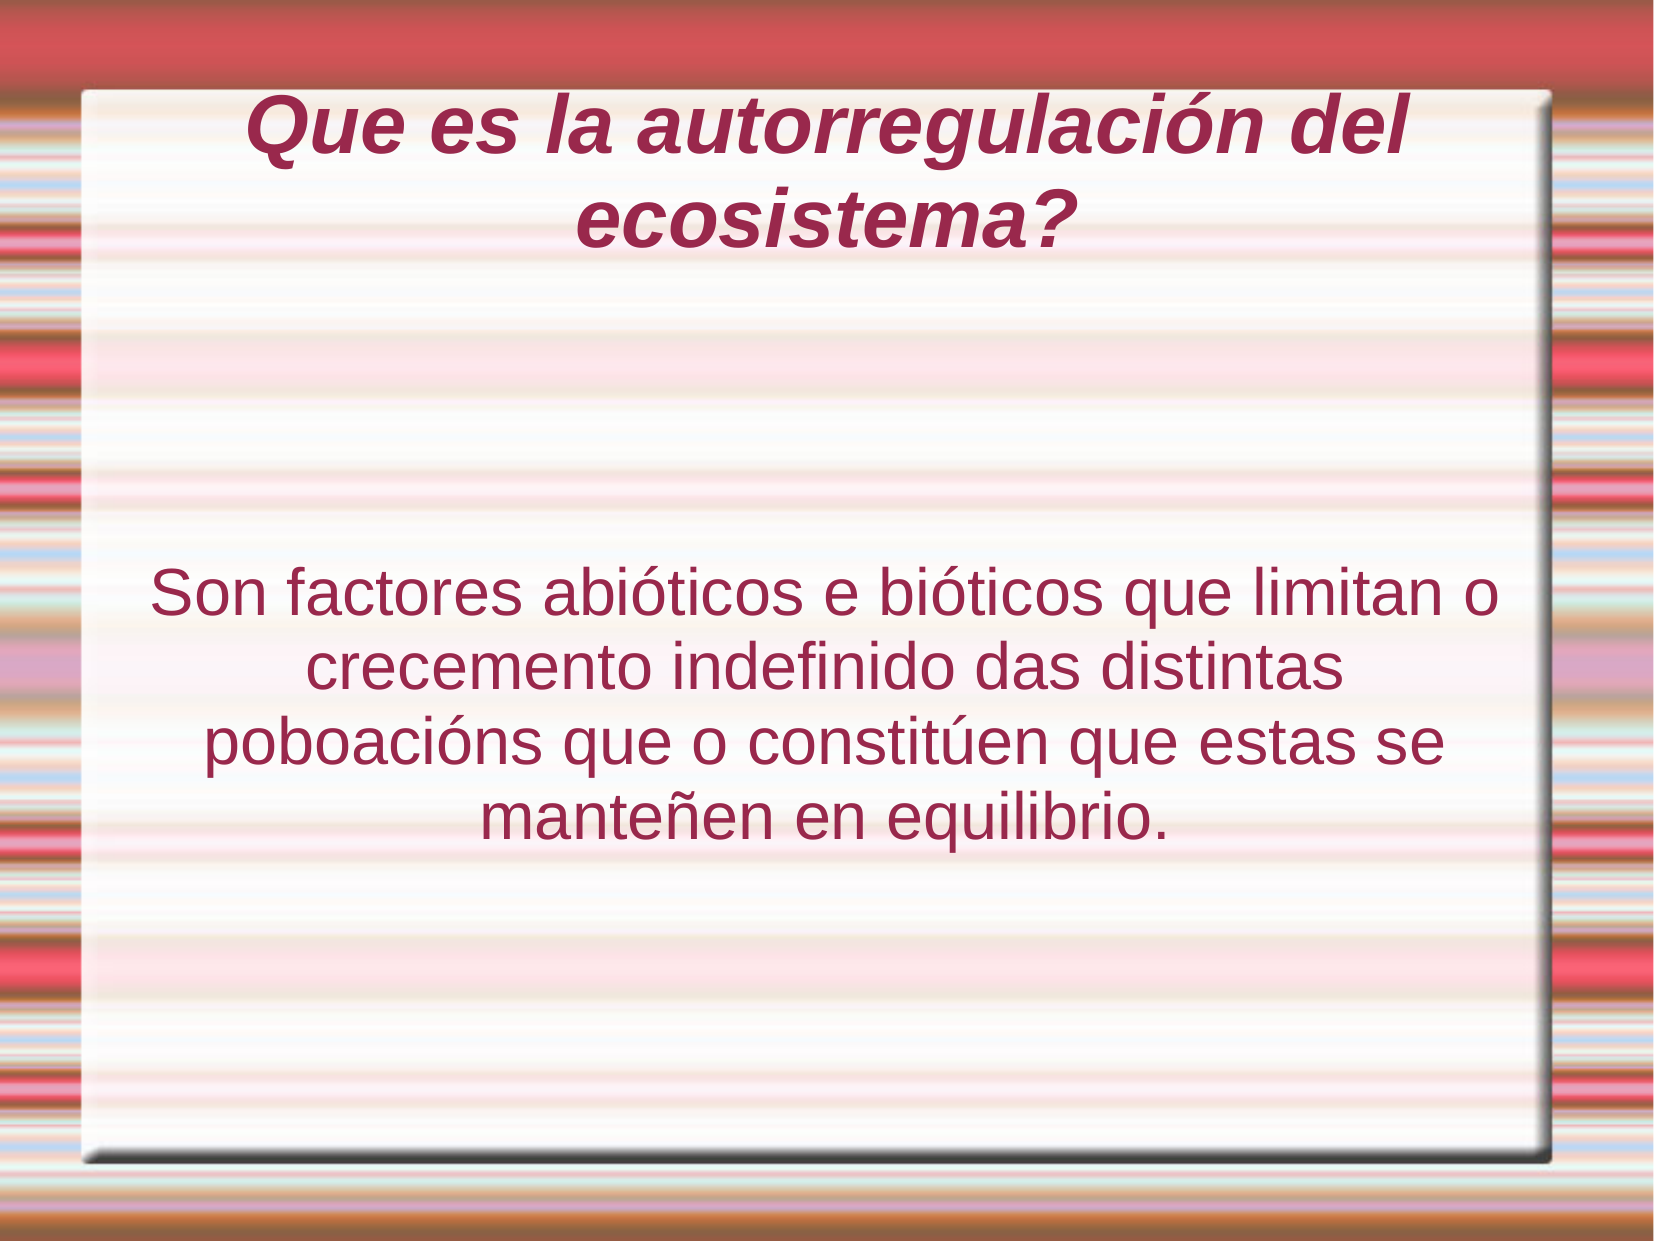

Que es la autorregulación del ecosistema?
# Son factores abióticos e bióticos que limitan o crecemento indefinido das distintas poboacións que o constitúen que estas se manteñen en equilibrio.